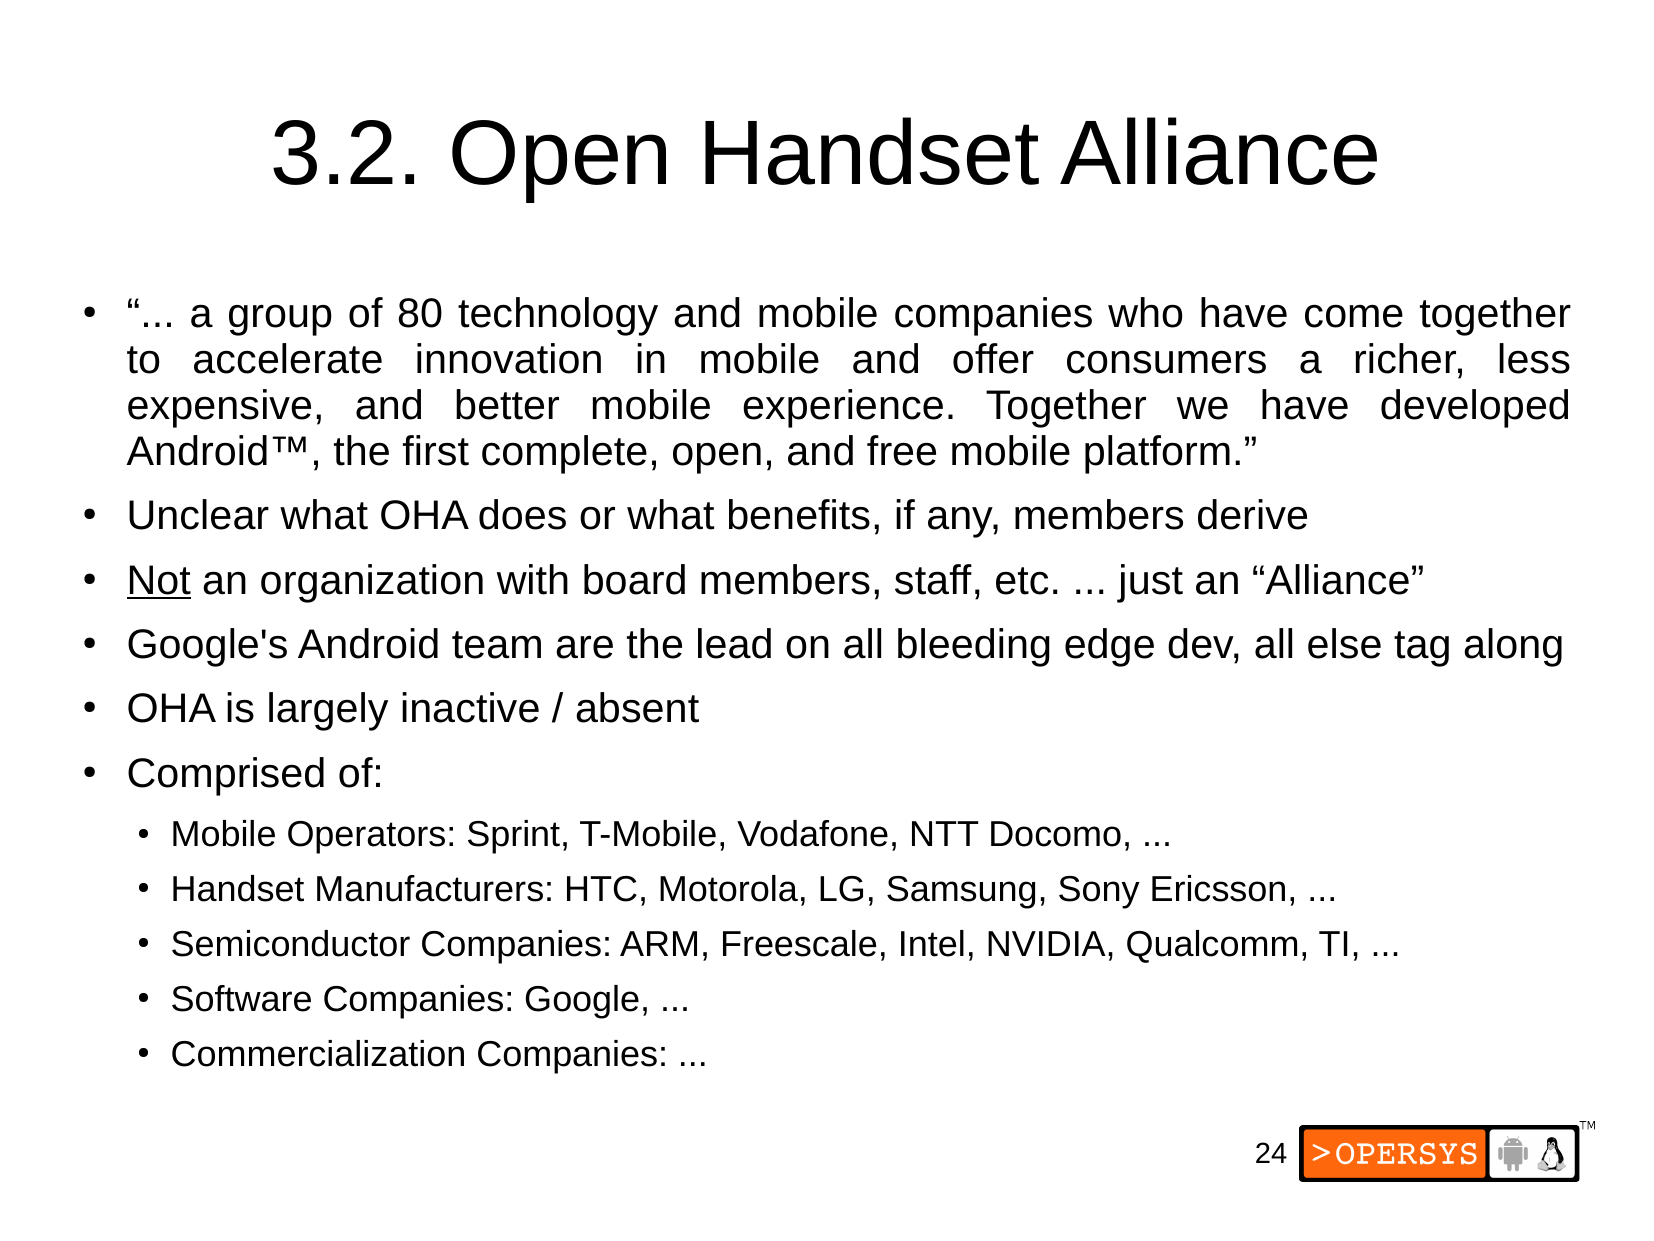

# 3.2. Open Handset Alliance
“... a group of 80 technology and mobile companies who have come together to accelerate innovation in mobile and offer consumers a richer, less expensive, and better mobile experience. Together we have developed Android™, the first complete, open, and free mobile platform.”
Unclear what OHA does or what benefits, if any, members derive
Not an organization with board members, staff, etc. ... just an “Alliance”
Google's Android team are the lead on all bleeding edge dev, all else tag along
OHA is largely inactive / absent
Comprised of:
Mobile Operators: Sprint, T-Mobile, Vodafone, NTT Docomo, ...
Handset Manufacturers: HTC, Motorola, LG, Samsung, Sony Ericsson, ...
Semiconductor Companies: ARM, Freescale, Intel, NVIDIA, Qualcomm, TI, ...
Software Companies: Google, ...
Commercialization Companies: ...